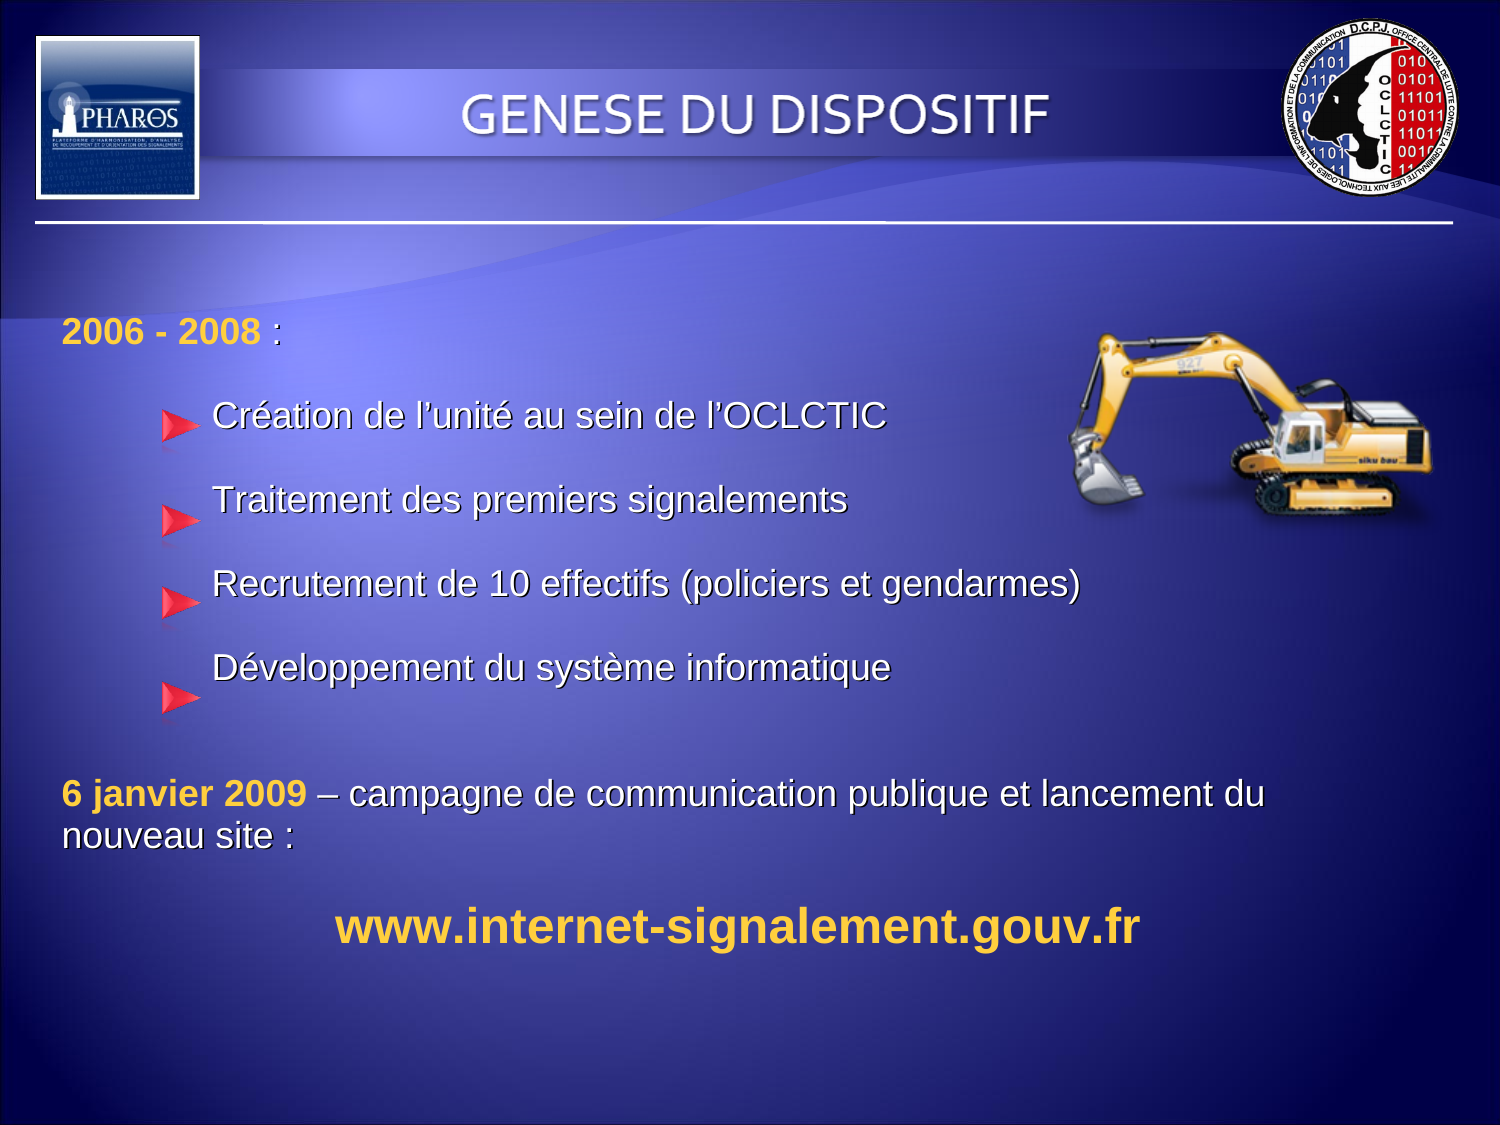

2006 - 2008 :
 	Création de l’unité au sein de l’OCLCTIC
	Traitement des premiers signalements
 	Recrutement de 10 effectifs (policiers et gendarmes)‏
 	Développement du système informatique
6 janvier 2009 – campagne de communication publique et lancement du nouveau site :
www.internet-signalement.gouv.fr